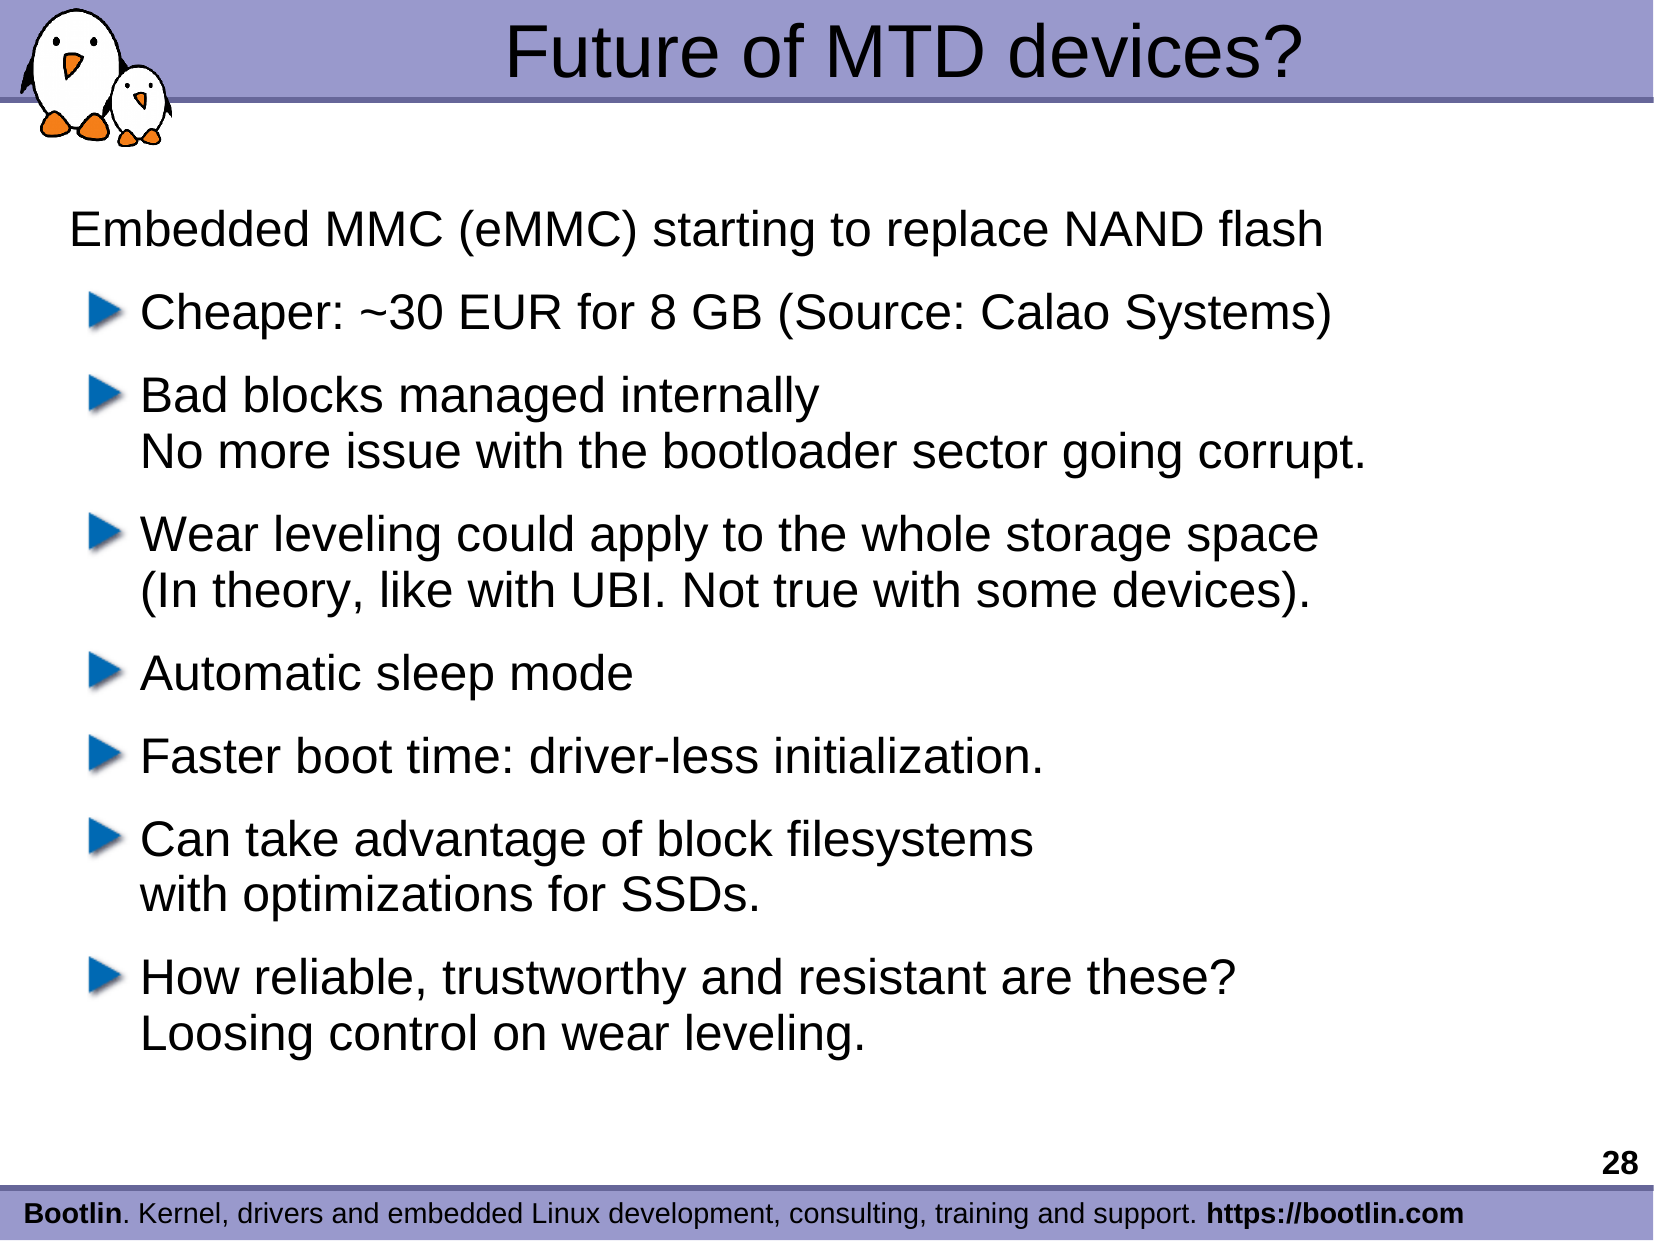

# Future of MTD devices?
Embedded MMC (eMMC) starting to replace NAND flash
Cheaper: ~30 EUR for 8 GB (Source: Calao Systems)
Bad blocks managed internally
No more issue with the bootloader sector going corrupt.
Wear leveling could apply to the whole storage space
(In theory, like with UBI. Not true with some devices).
Automatic sleep mode
Faster boot time: driver-less initialization.
Can take advantage of block filesystems
with optimizations for SSDs.
How reliable, trustworthy and resistant are these?
Loosing control on wear leveling.